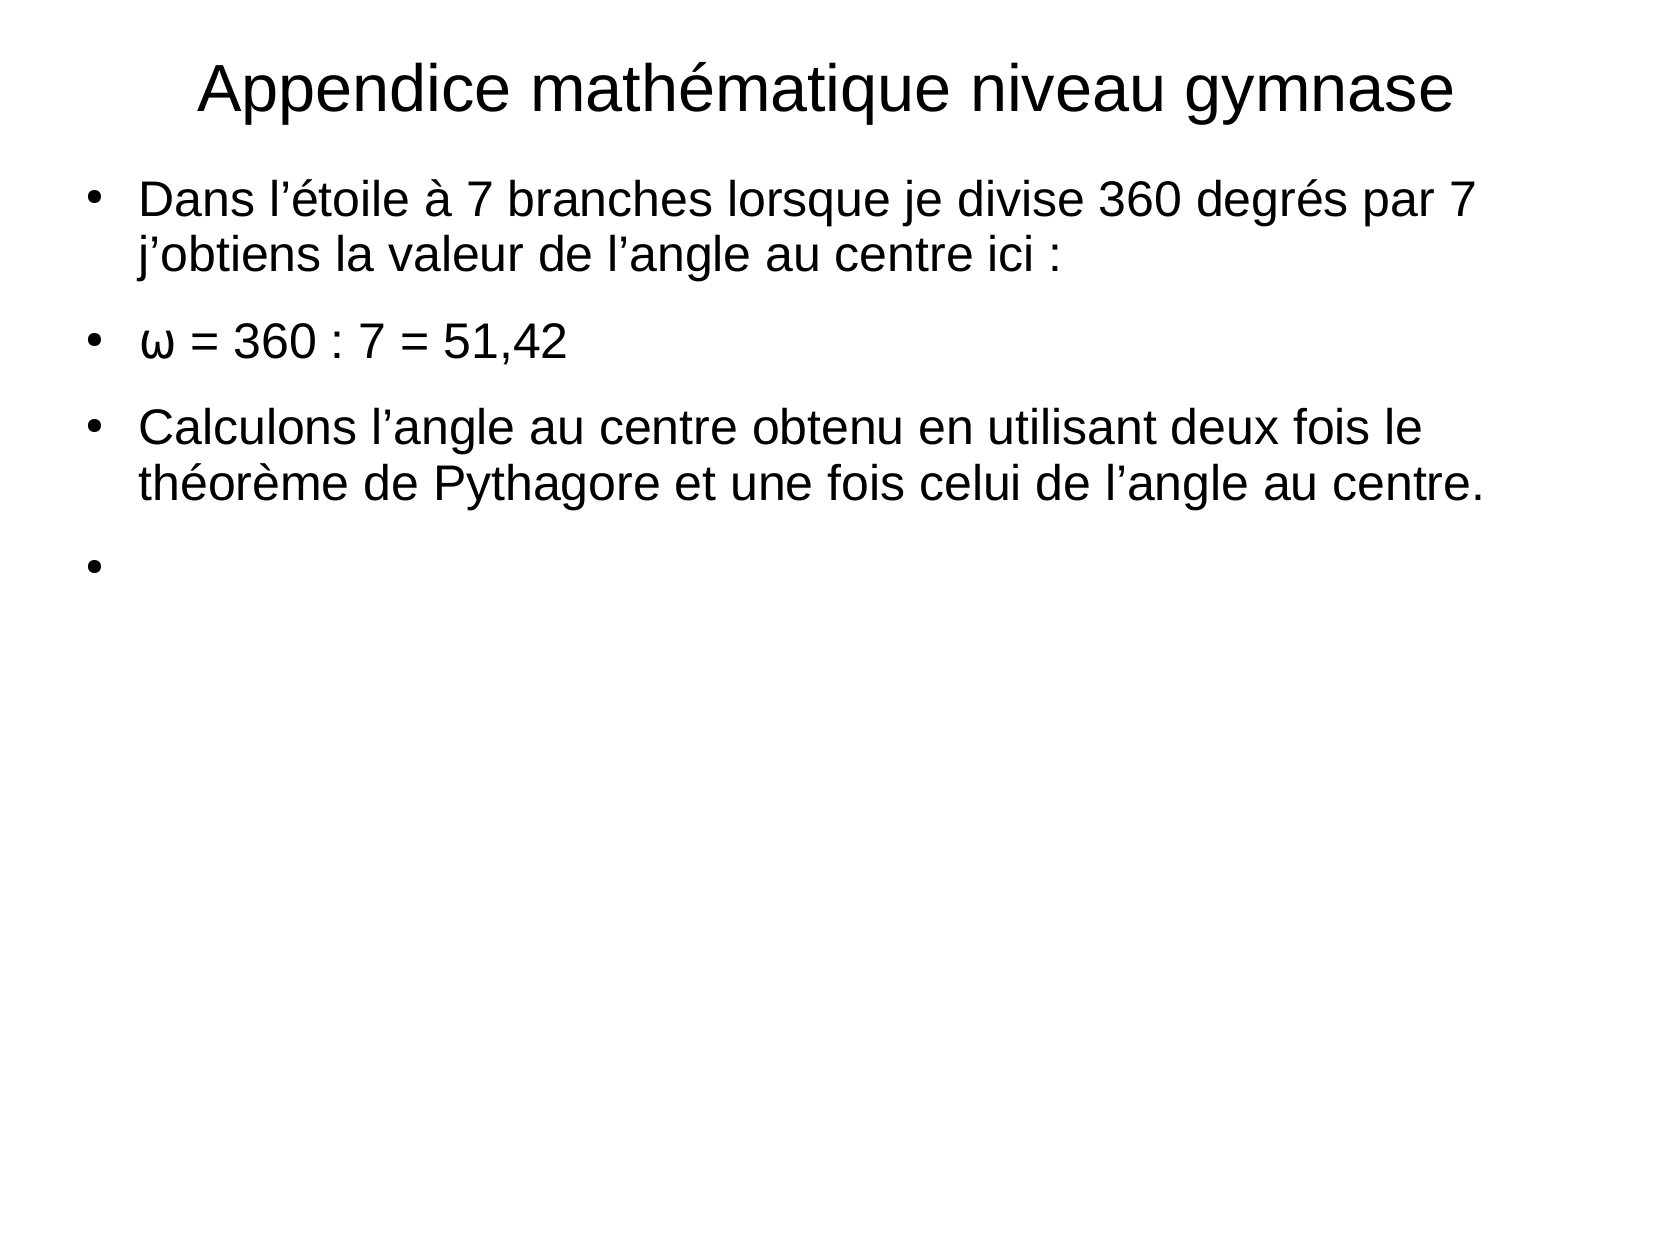

# Appendice mathématique niveau gymnase
Dans l’étoile à 7 branches lorsque je divise 360 degrés par 7 j’obtiens la valeur de l’angle au centre ici :
ω = 360 : 7 = 51,42
Calculons l’angle au centre obtenu en utilisant deux fois le théorème de Pythagore et une fois celui de l’angle au centre.